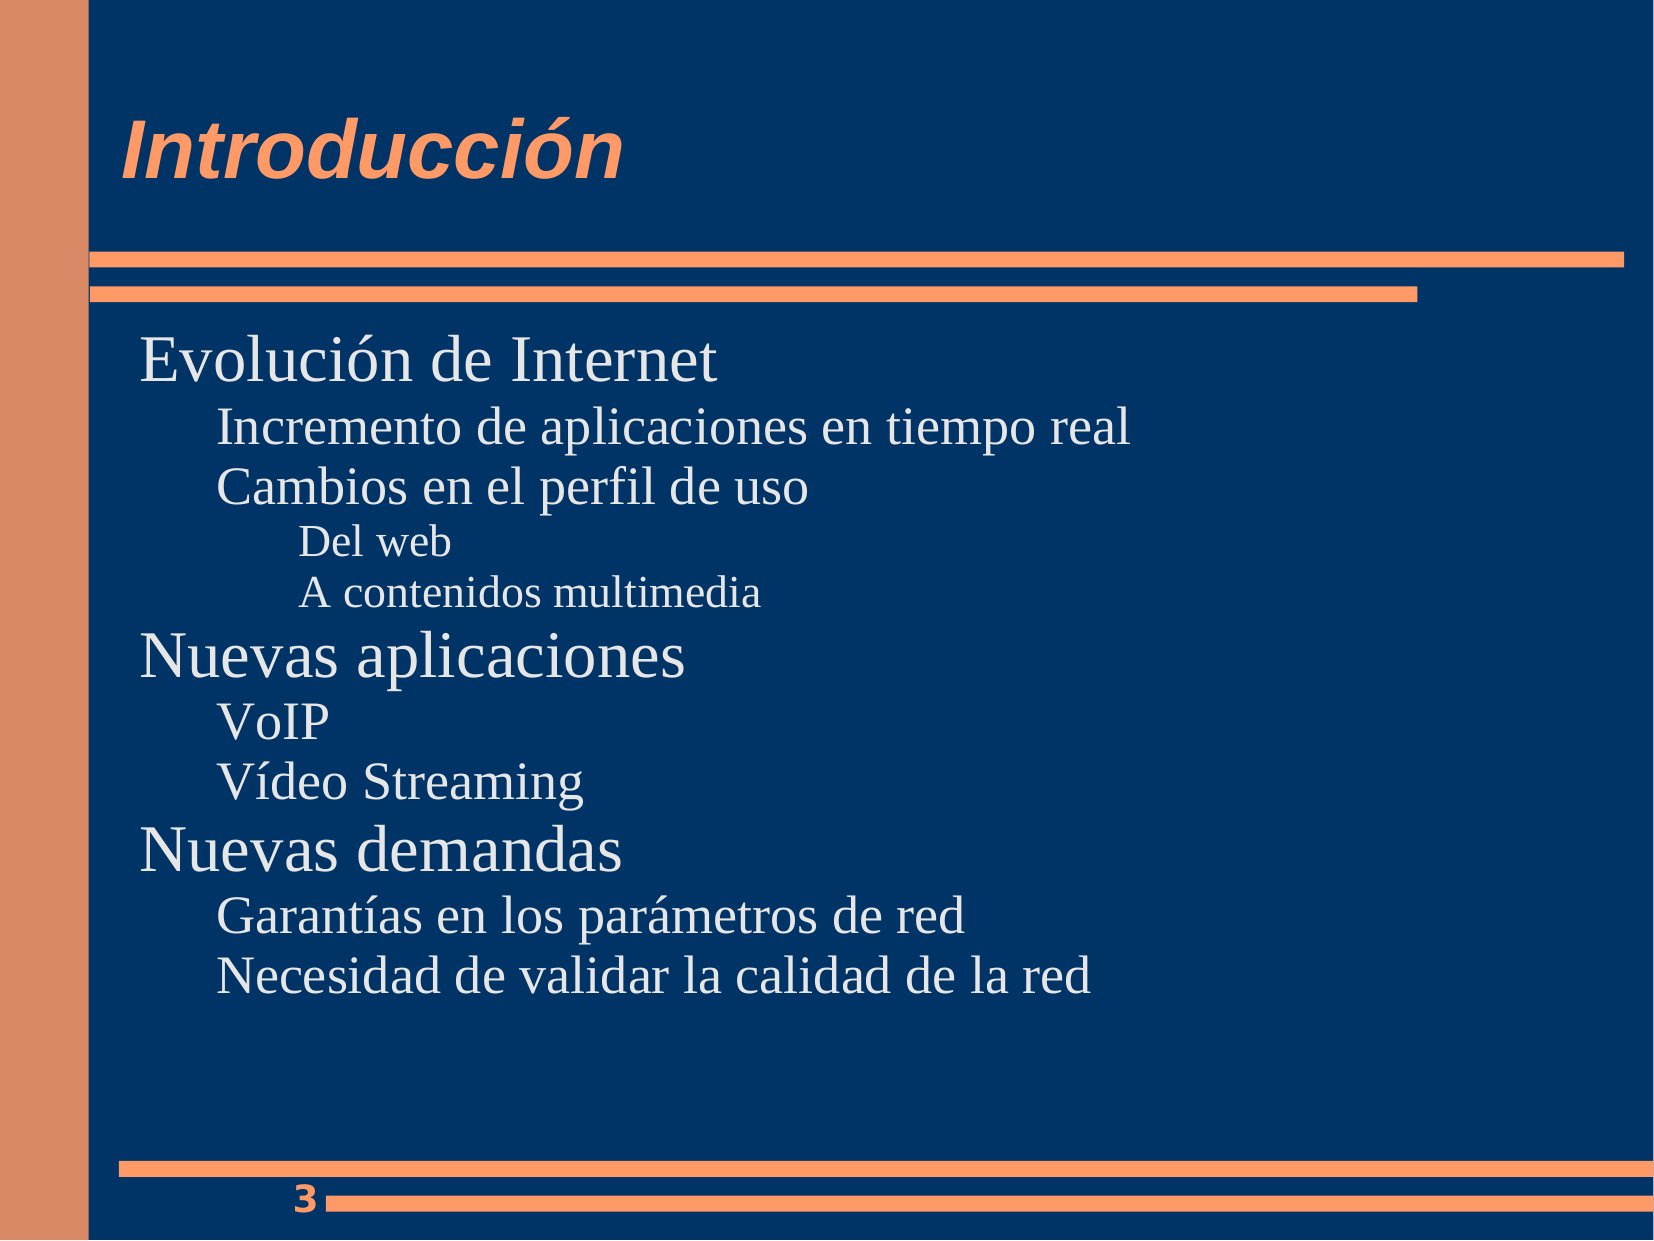

# Introducción
Evolución de Internet
Incremento de aplicaciones en tiempo real
Cambios en el perfil de uso
Del web
A contenidos multimedia
Nuevas aplicaciones
VoIP
Vídeo Streaming
Nuevas demandas
Garantías en los parámetros de red
Necesidad de validar la calidad de la red